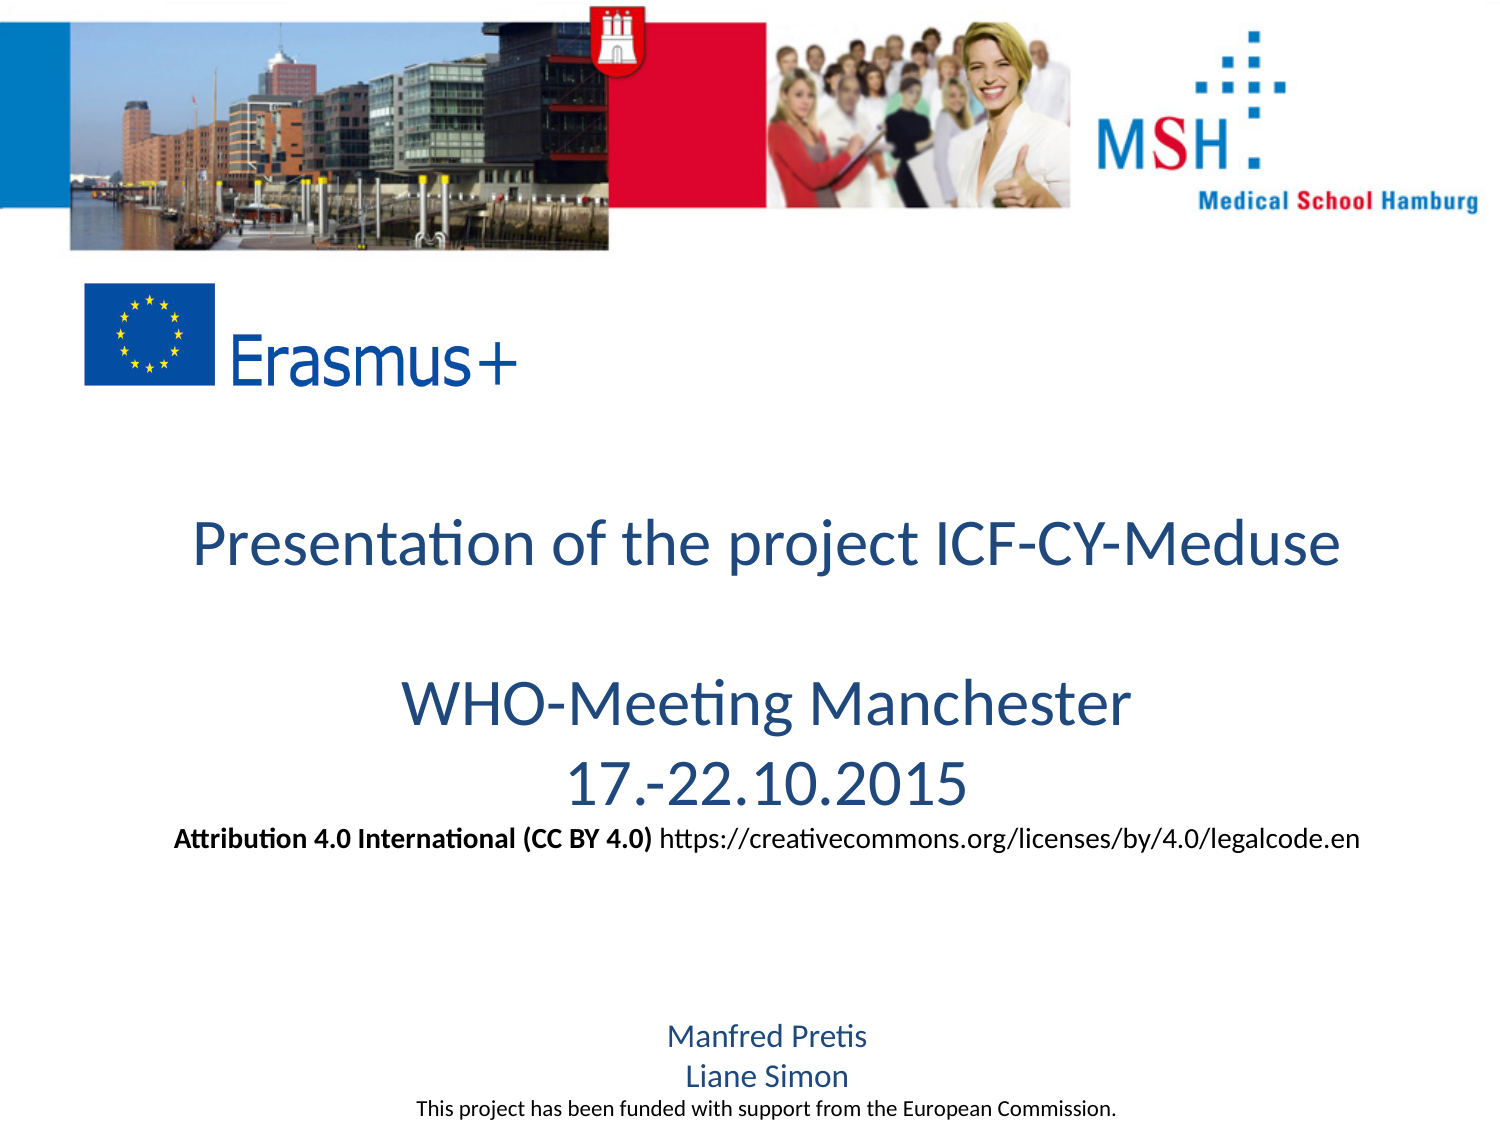

# Presentation of the project ICF-CY-Meduse WHO-Meeting Manchester 17.-22.10.2015 Attribution 4.0 International (CC BY 4.0) https://creativecommons.org/licenses/by/4.0/legalcode.en Manfred Pretis Liane Simon This project has been funded with support from the European Commission. This publication [communication] reflects the views only of the author, and the Commission cannot be held responsible for any use which may be made of the information contained therein.